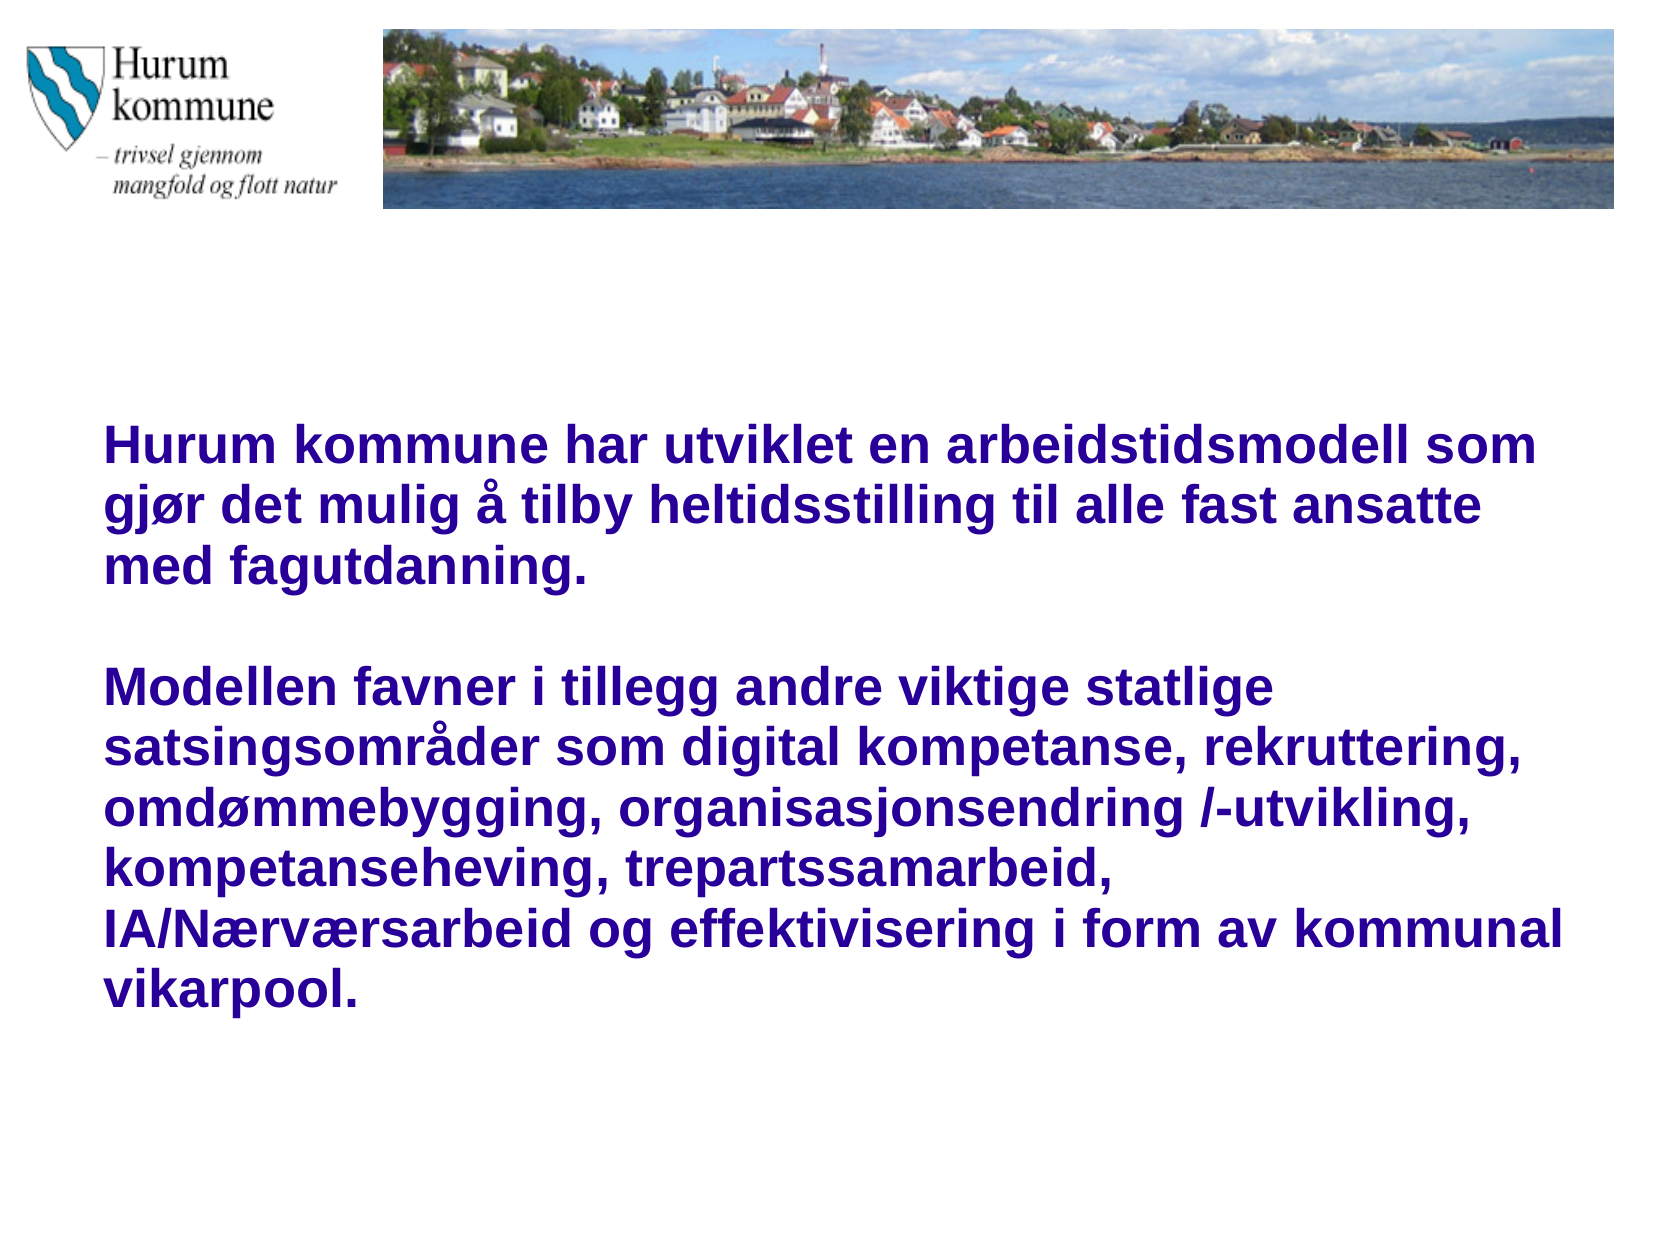

Hurum kommune har utviklet en arbeidstidsmodell som gjør det mulig å tilby heltidsstilling til alle fast ansatte med fagutdanning.
Modellen favner i tillegg andre viktige statlige satsingsområder som digital kompetanse, rekruttering, omdømmebygging, organisasjonsendring /-utvikling, kompetanseheving, trepartssamarbeid, IA/Nærværsarbeid og effektivisering i form av kommunal vikarpool.